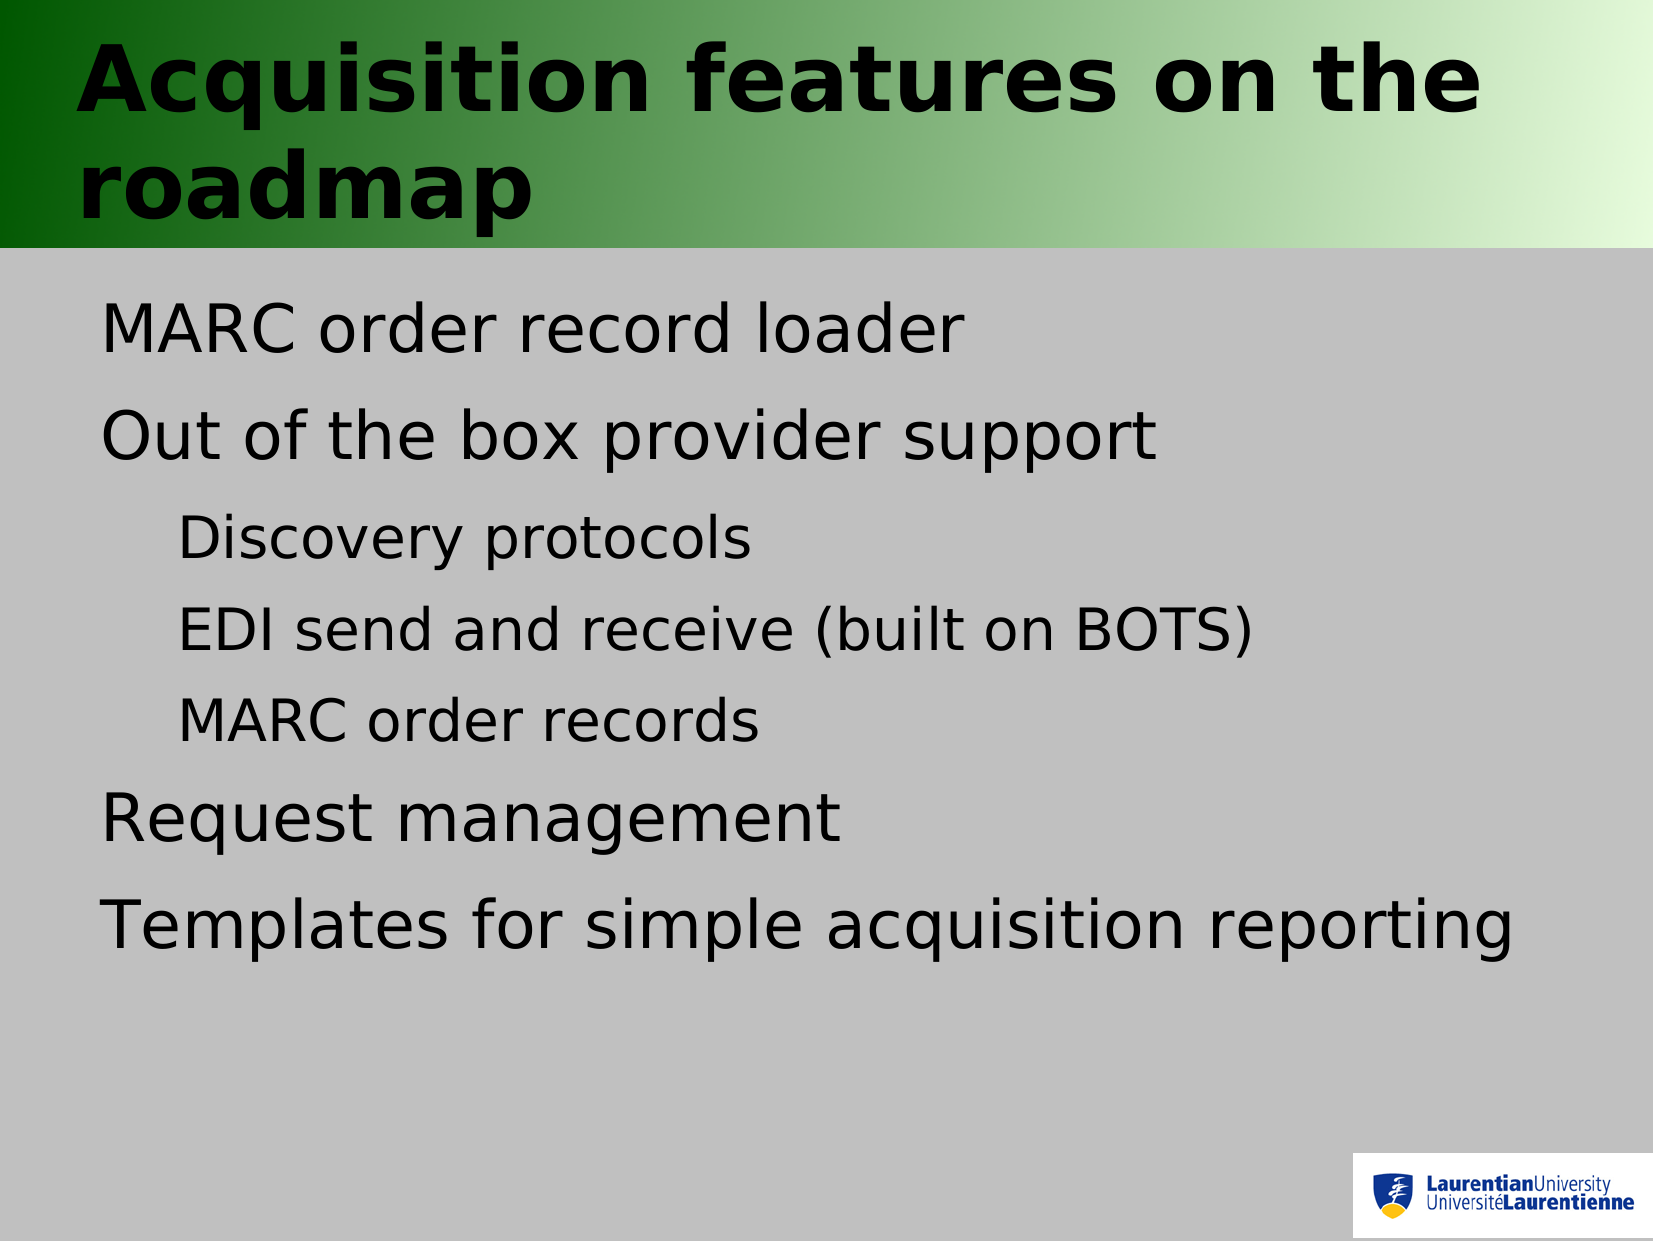

# Acquisition features on the roadmap
MARC order record loader
Out of the box provider support
Discovery protocols
EDI send and receive (built on BOTS)
MARC order records
Request management
Templates for simple acquisition reporting